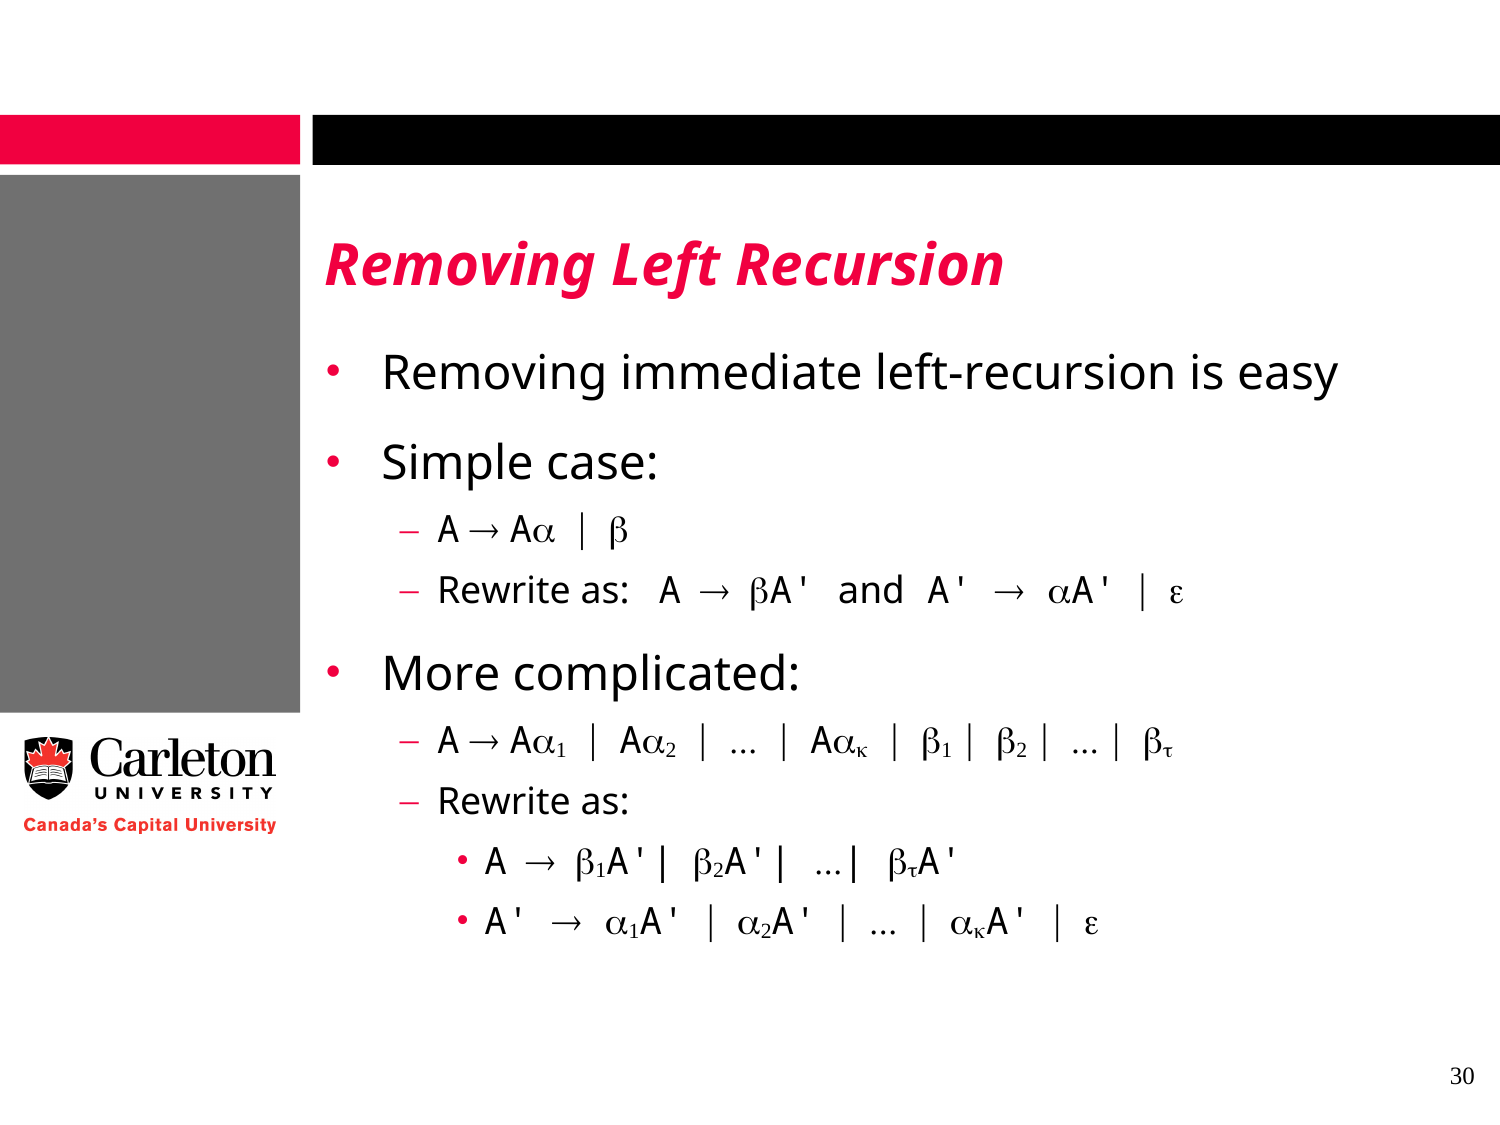

# Removing Left Recursion
Removing immediate left-recursion is easy
Simple case:
A  Aa | b
Rewrite as: A  bA' and A'  aA' | e
More complicated:
A  Aa1 | Aa2 | ... | Aak | b1 | b2 | ... | bt
Rewrite as:
A  b1A'| b2A'| ...| btA'
A'  a1A' | a2A' | ... | akA' | e
30